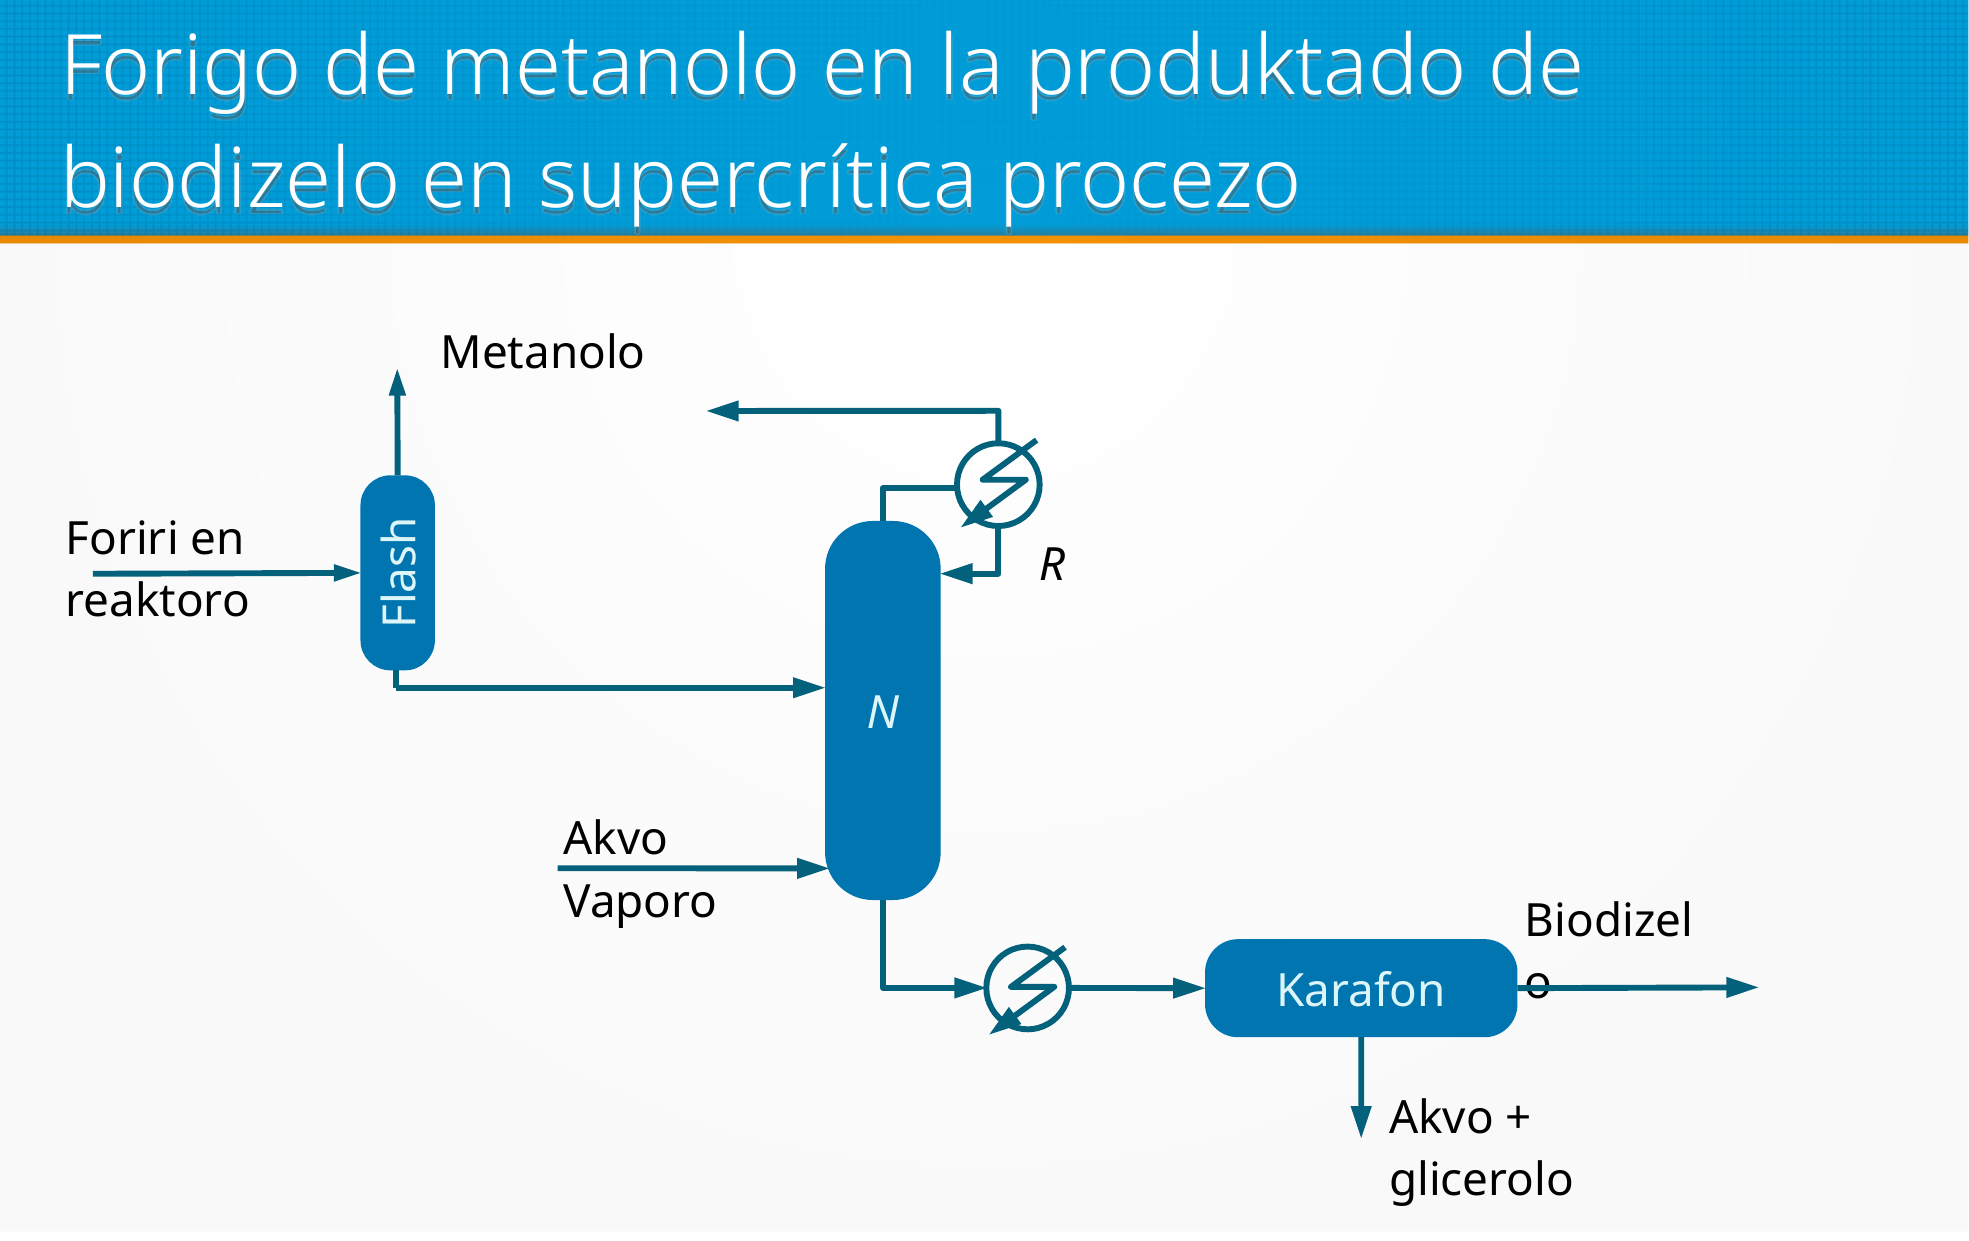

# Forigo de metanolo en la produktado de biodizelo en supercrítica procezo
Metanolo
Flash
N
R
Akvo Vaporo
Foriri en
reaktoro
Biodizelo
Karafon
Akvo + glicerolo